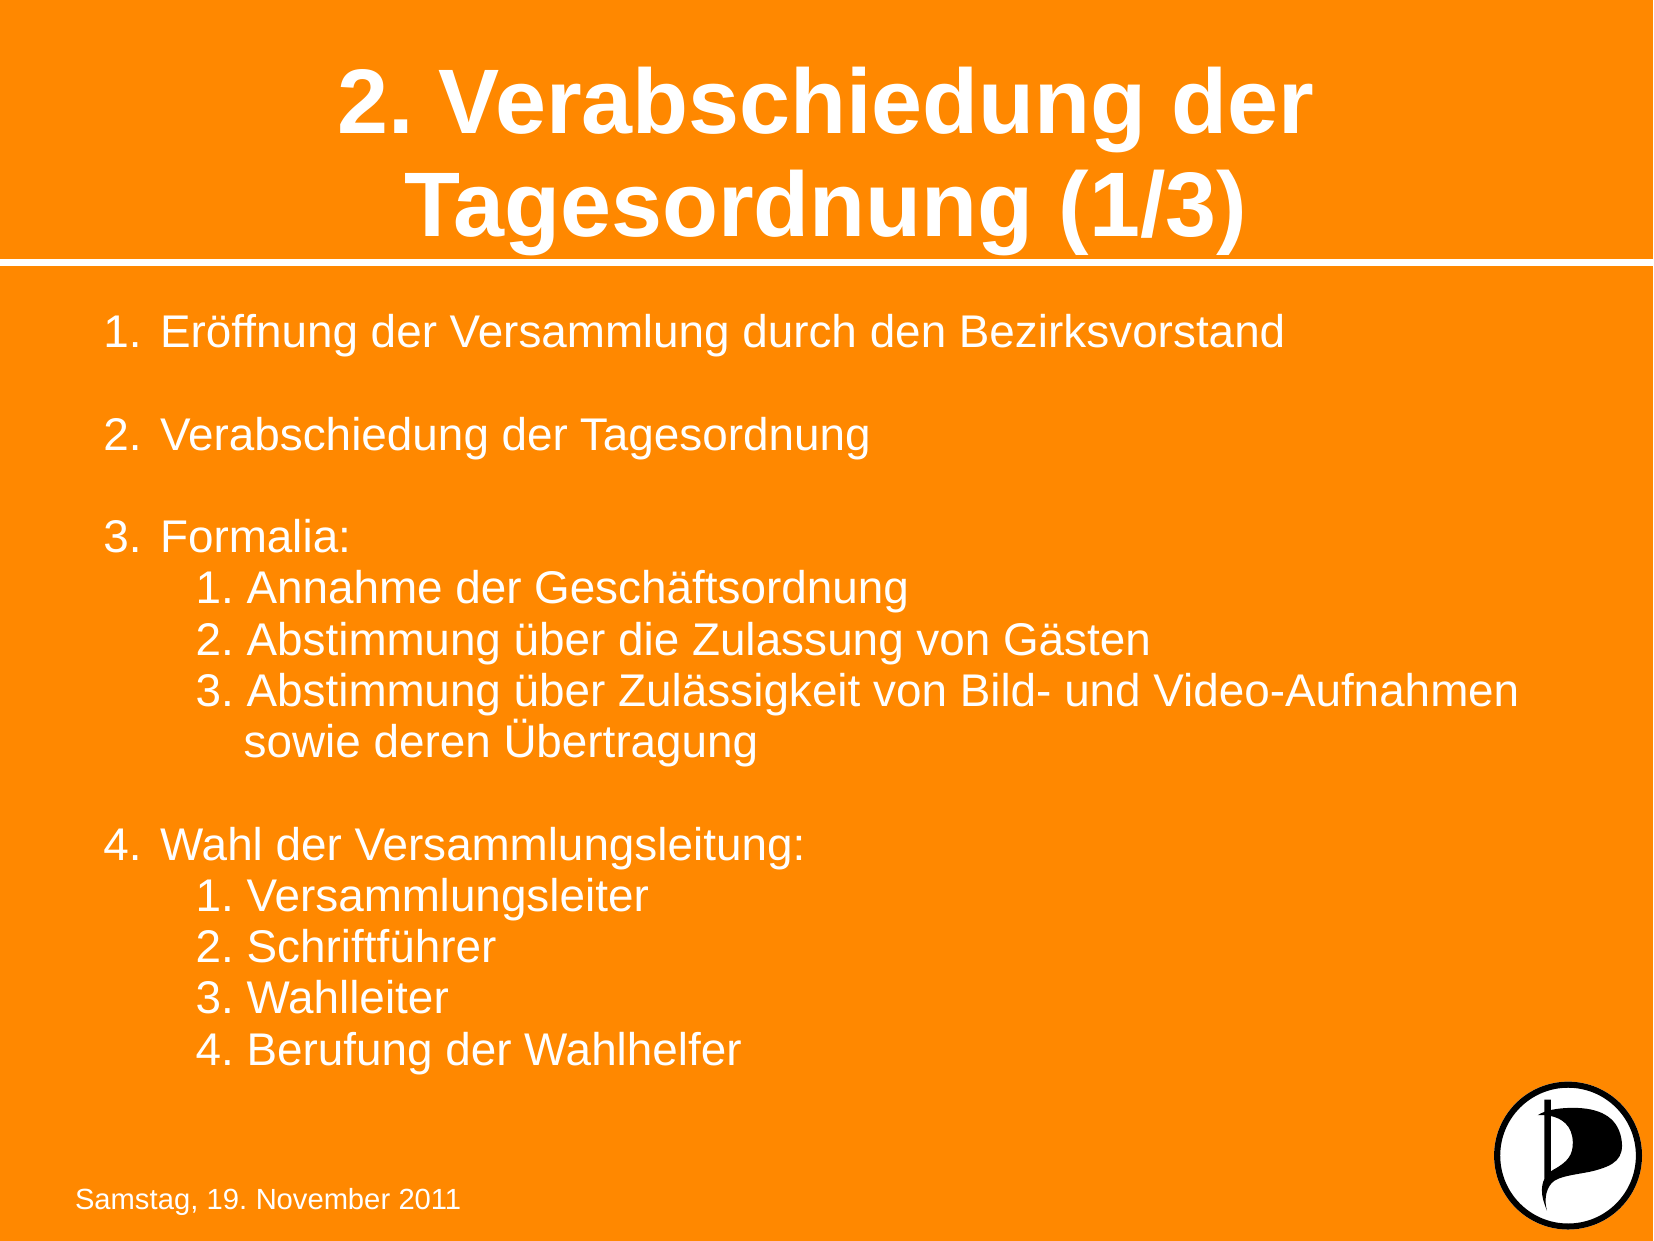

# 2. Verabschiedung der Tagesordnung (1/3)
Eröffnung der Versammlung durch den Bezirksvorstand
Verabschiedung der Tagesordnung
Formalia:
 Annahme der Geschäftsordnung
 Abstimmung über die Zulassung von Gästen
 Abstimmung über Zulässigkeit von Bild- und Video-Aufnahmen
 sowie deren Übertragung
Wahl der Versammlungsleitung:
 Versammlungsleiter
 Schriftführer
 Wahlleiter
 Berufung der Wahlhelfer